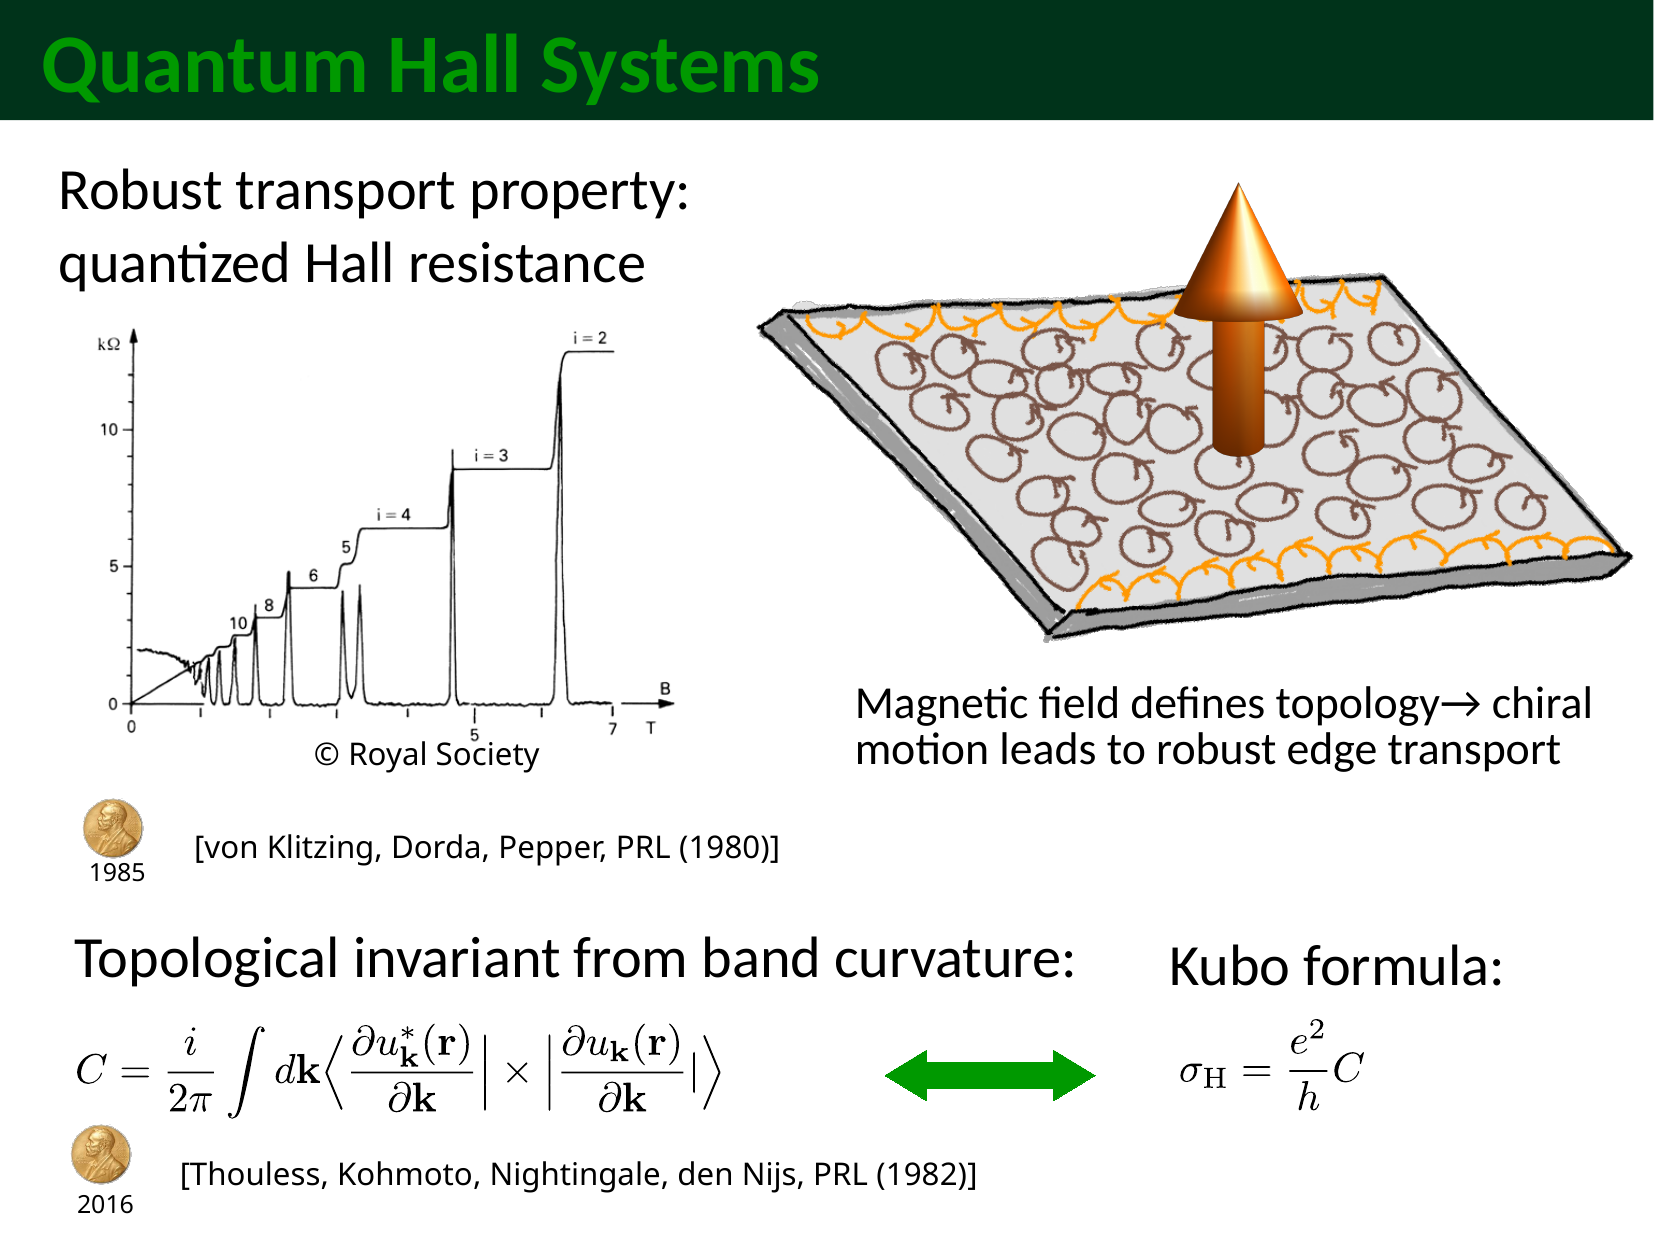

Quantum Hall Systems
Robust transport property:
quantized Hall resistance
Magnetic field defines topology→ chiral motion leads to robust edge transport
© Royal Society
[von Klitzing, Dorda, Pepper, PRL (1980)]
1985
Topological invariant from band curvature:
Kubo formula:
[Thouless, Kohmoto, Nightingale, den Nijs, PRL (1982)]
2016